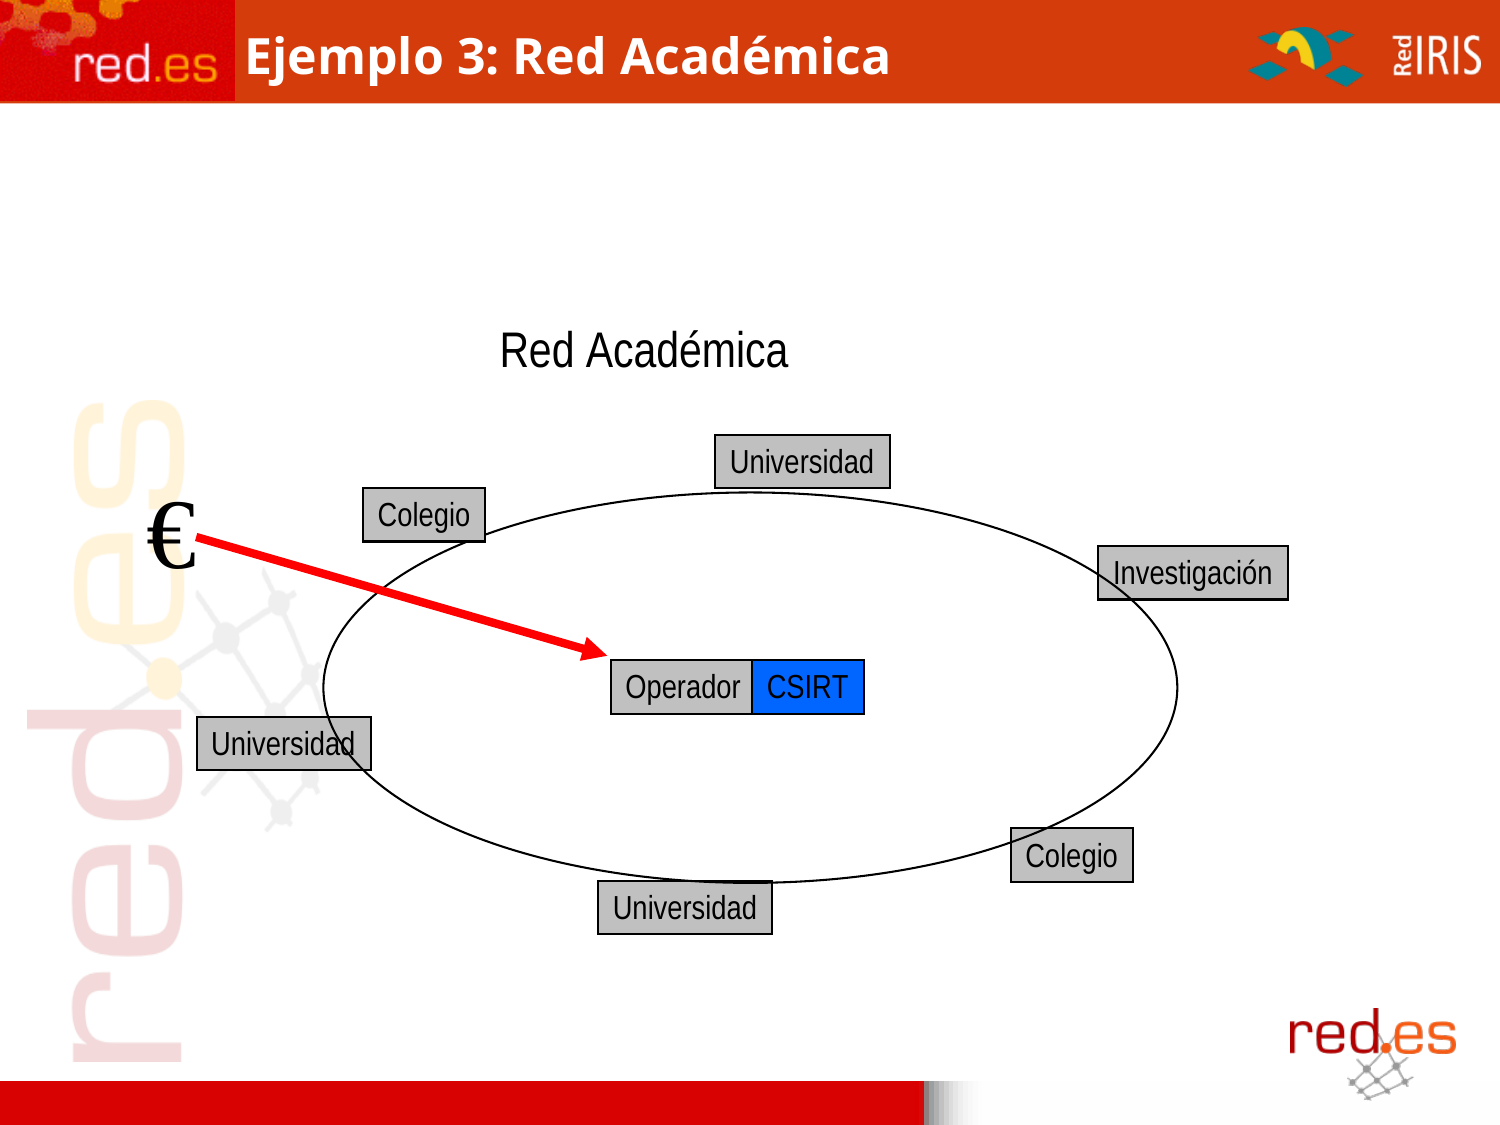

# Ejemplo 3: Red Académica
Red Académica
Universidad
€
Colegio
Investigación
Operador
CSIRT
Universidad
Colegio
Universidad